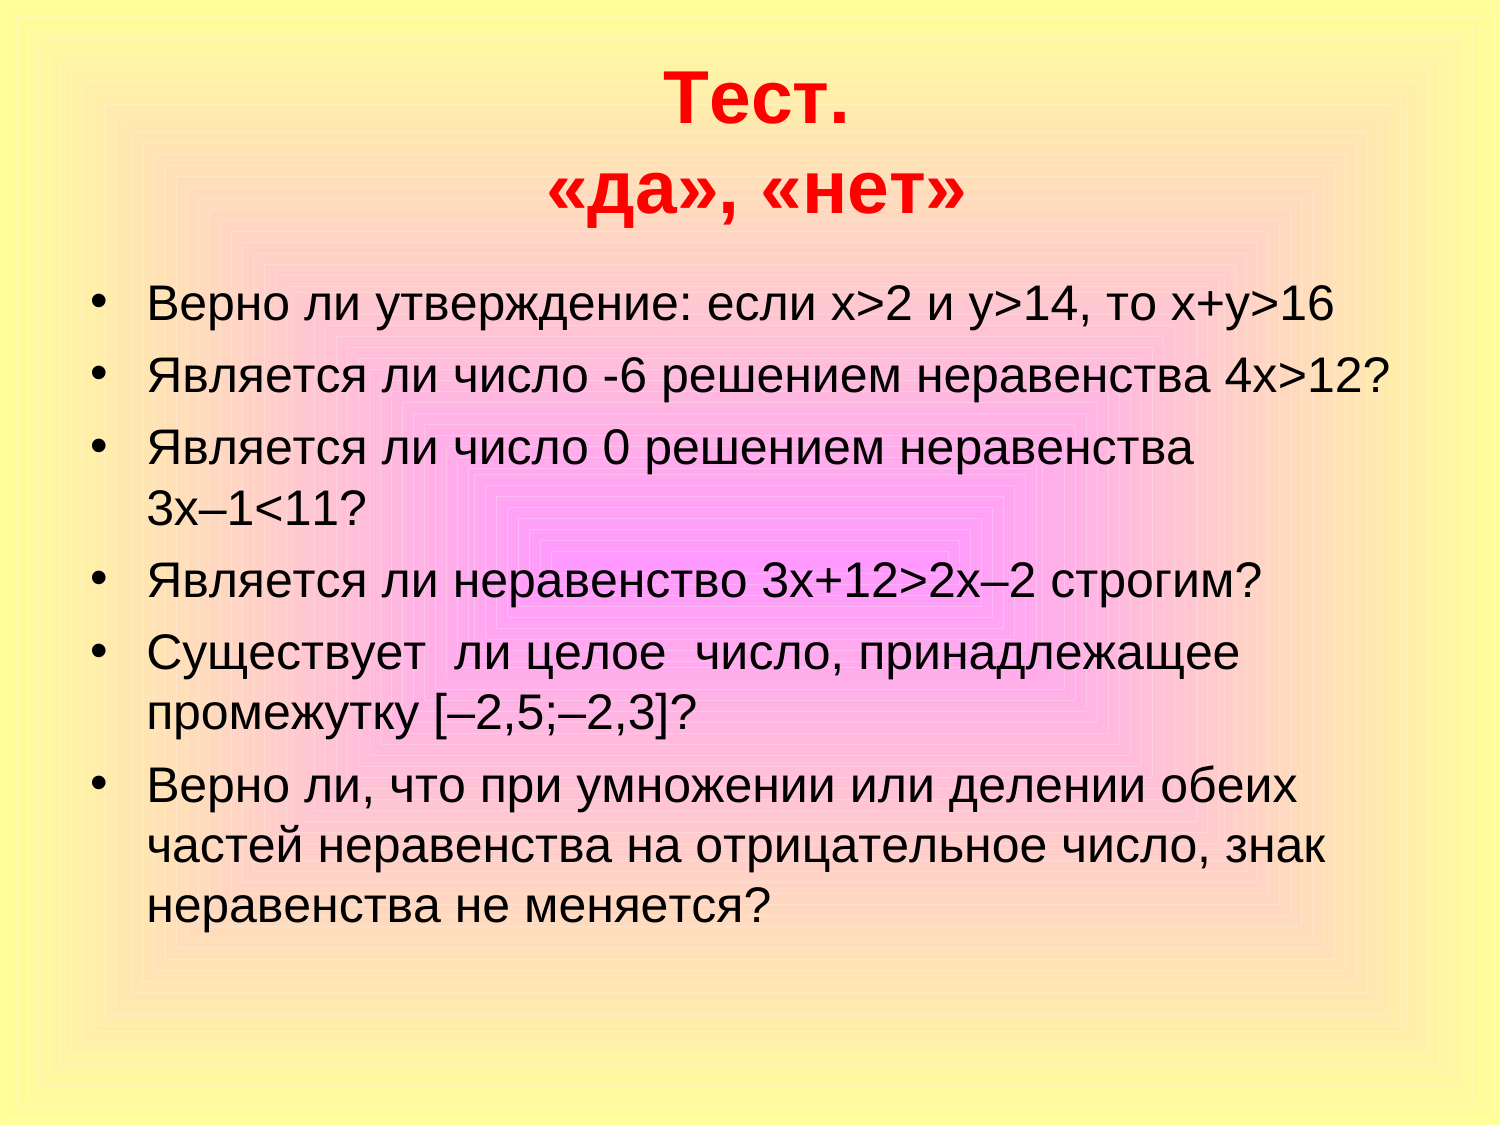

# Тест. «да», «нет»
Верно ли утверждение: если х>2 и y>14, то х+y>16
Является ли число -6 решением неравенства 4х>12?
Является ли число 0 решением неравенства 3х–1<11?
Является ли неравенство 3х+12>2х–2 строгим?
Существует ли целое число, принадлежащее промежутку [–2,5;–2,3]?
Верно ли, что при умножении или делении обеих частей неравенства на отрицательное число, знак неравенства не меняется?